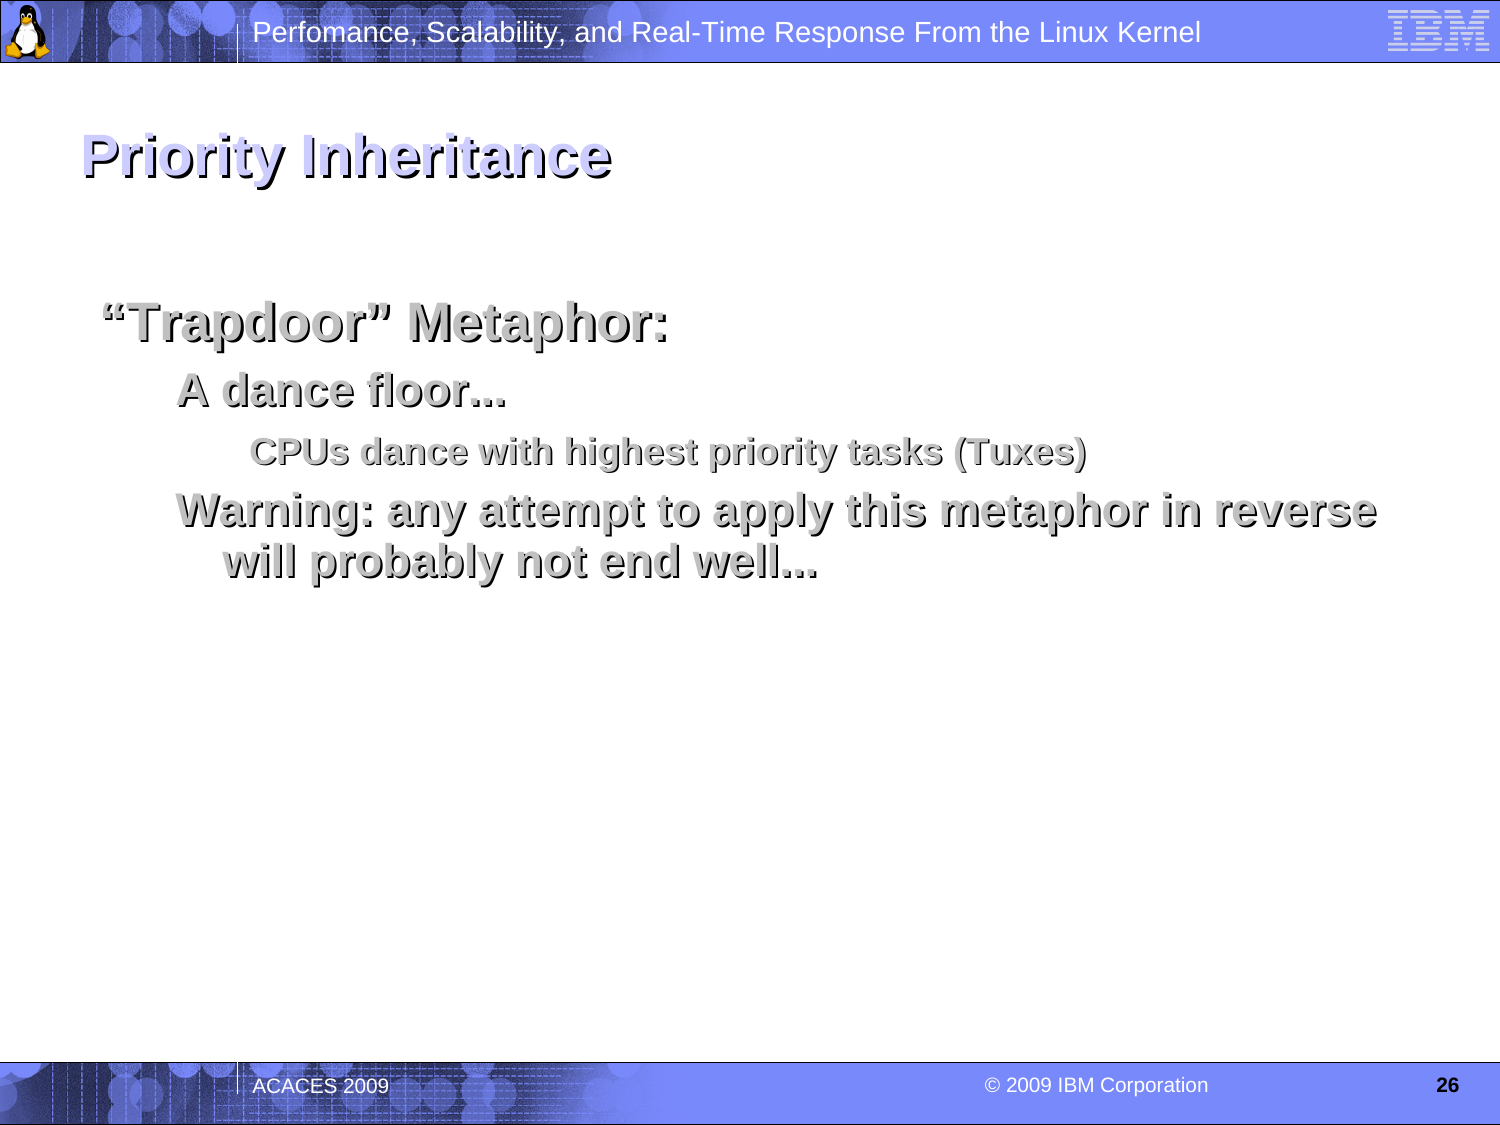

# Priority Inheritance
“Trapdoor” Metaphor:
A dance floor...
CPUs dance with highest priority tasks (Tuxes)
Warning: any attempt to apply this metaphor in reverse will probably not end well...
26